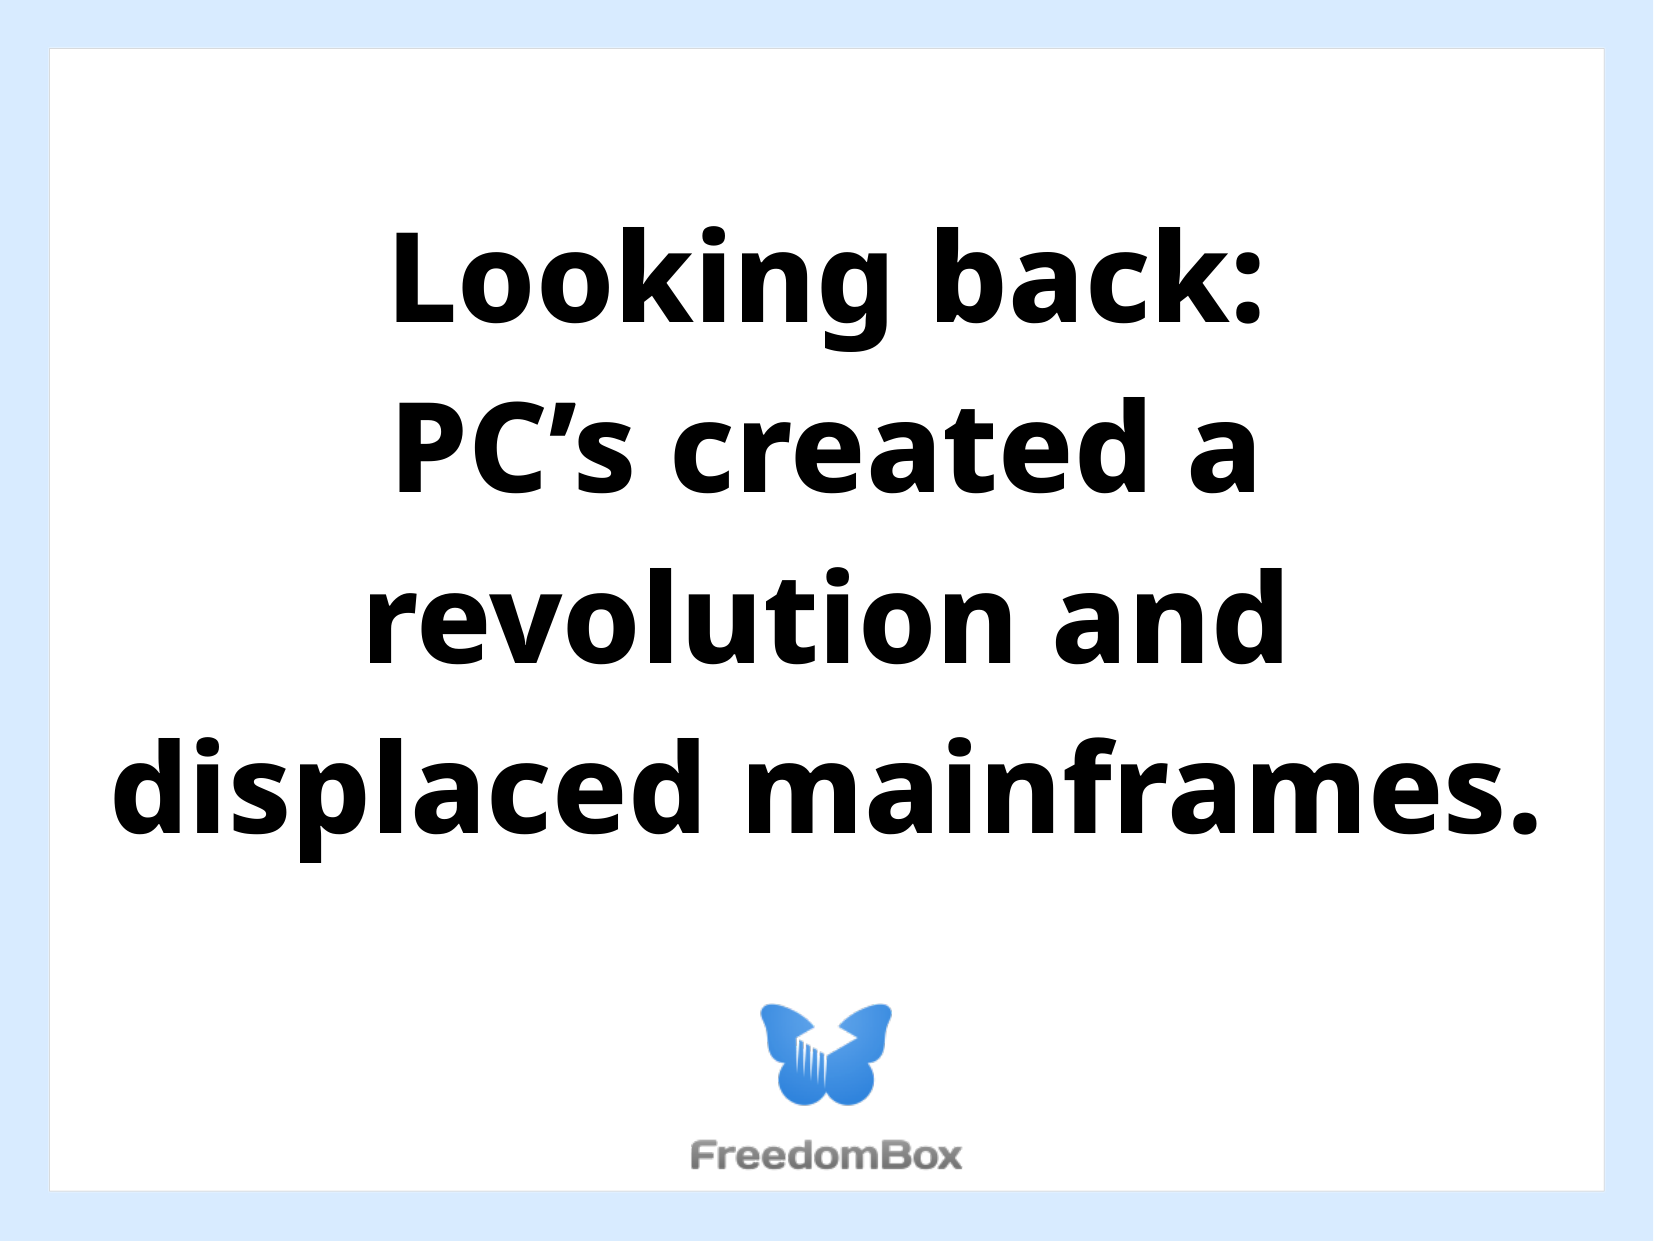

# Looking back:
PC’s created a revolution and displaced mainframes.